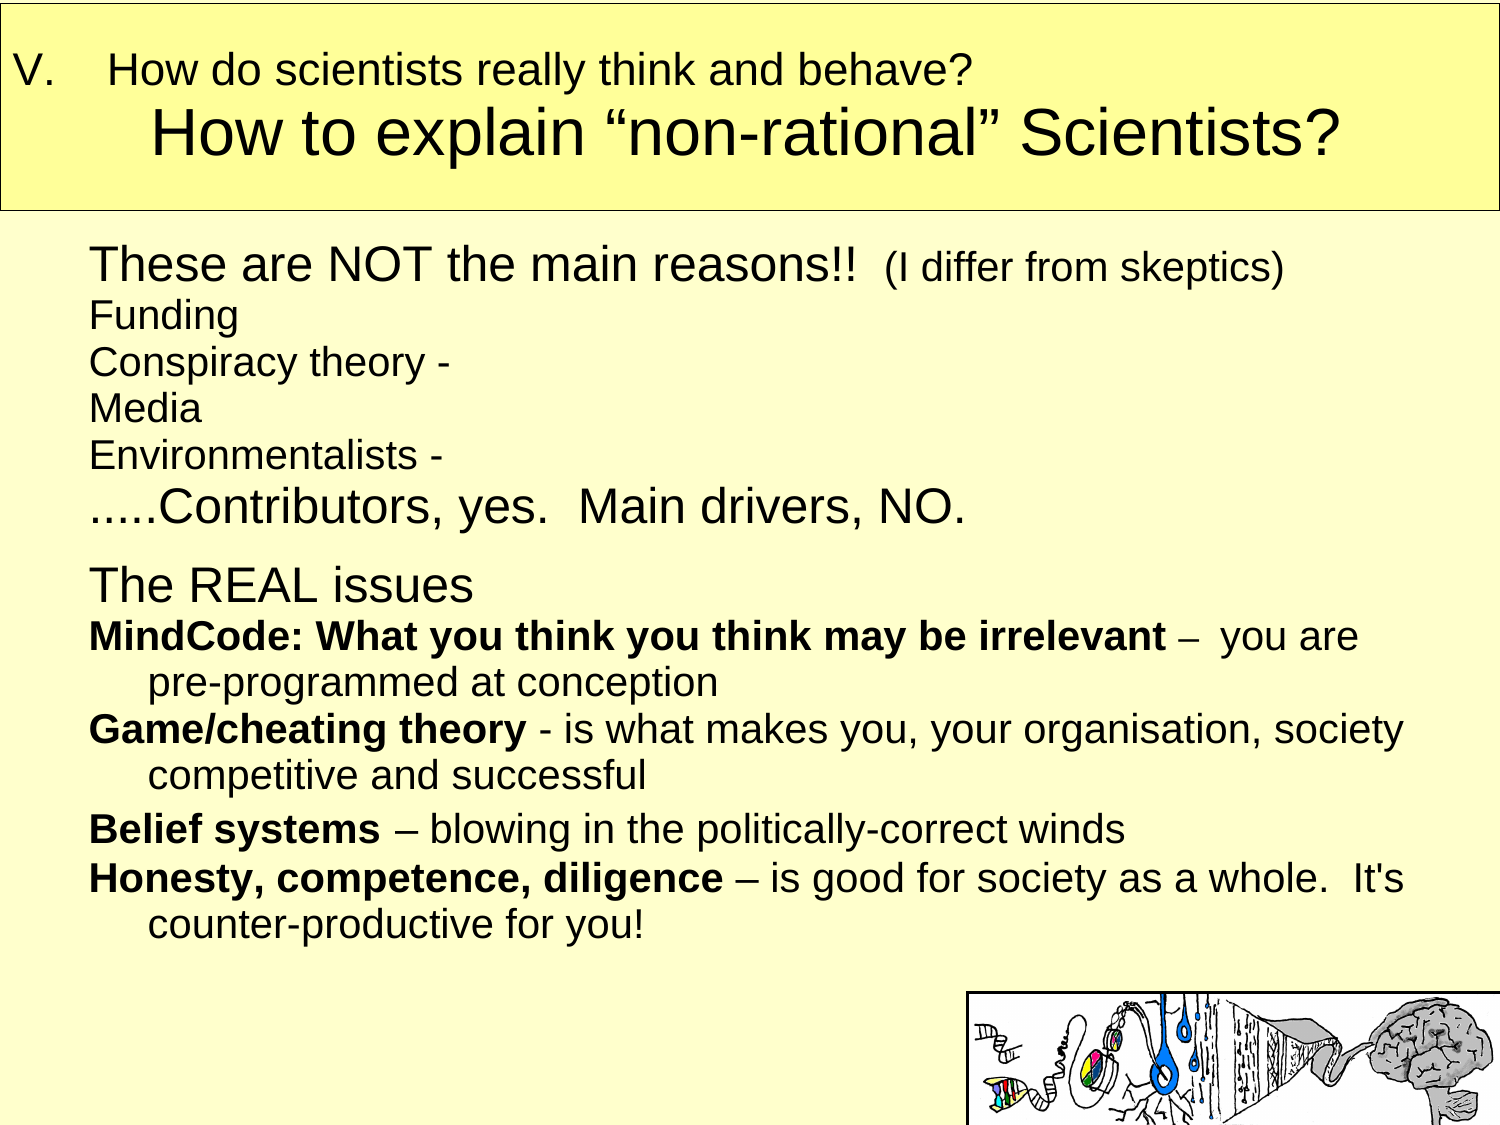

# V. How do scientists really think and behave? How to explain “non-rational” Scientists?
These are NOT the main reasons!! (I differ from skeptics)
Funding
Conspiracy theory -
Media
Environmentalists -
.....Contributors, yes. Main drivers, NO.
The REAL issues
MindCode: What you think you think may be irrelevant – you are pre-programmed at conception
Game/cheating theory - is what makes you, your organisation, society competitive and successful
Belief systems – blowing in the politically-correct winds
Honesty, competence, diligence – is good for society as a whole. It's counter-productive for you!